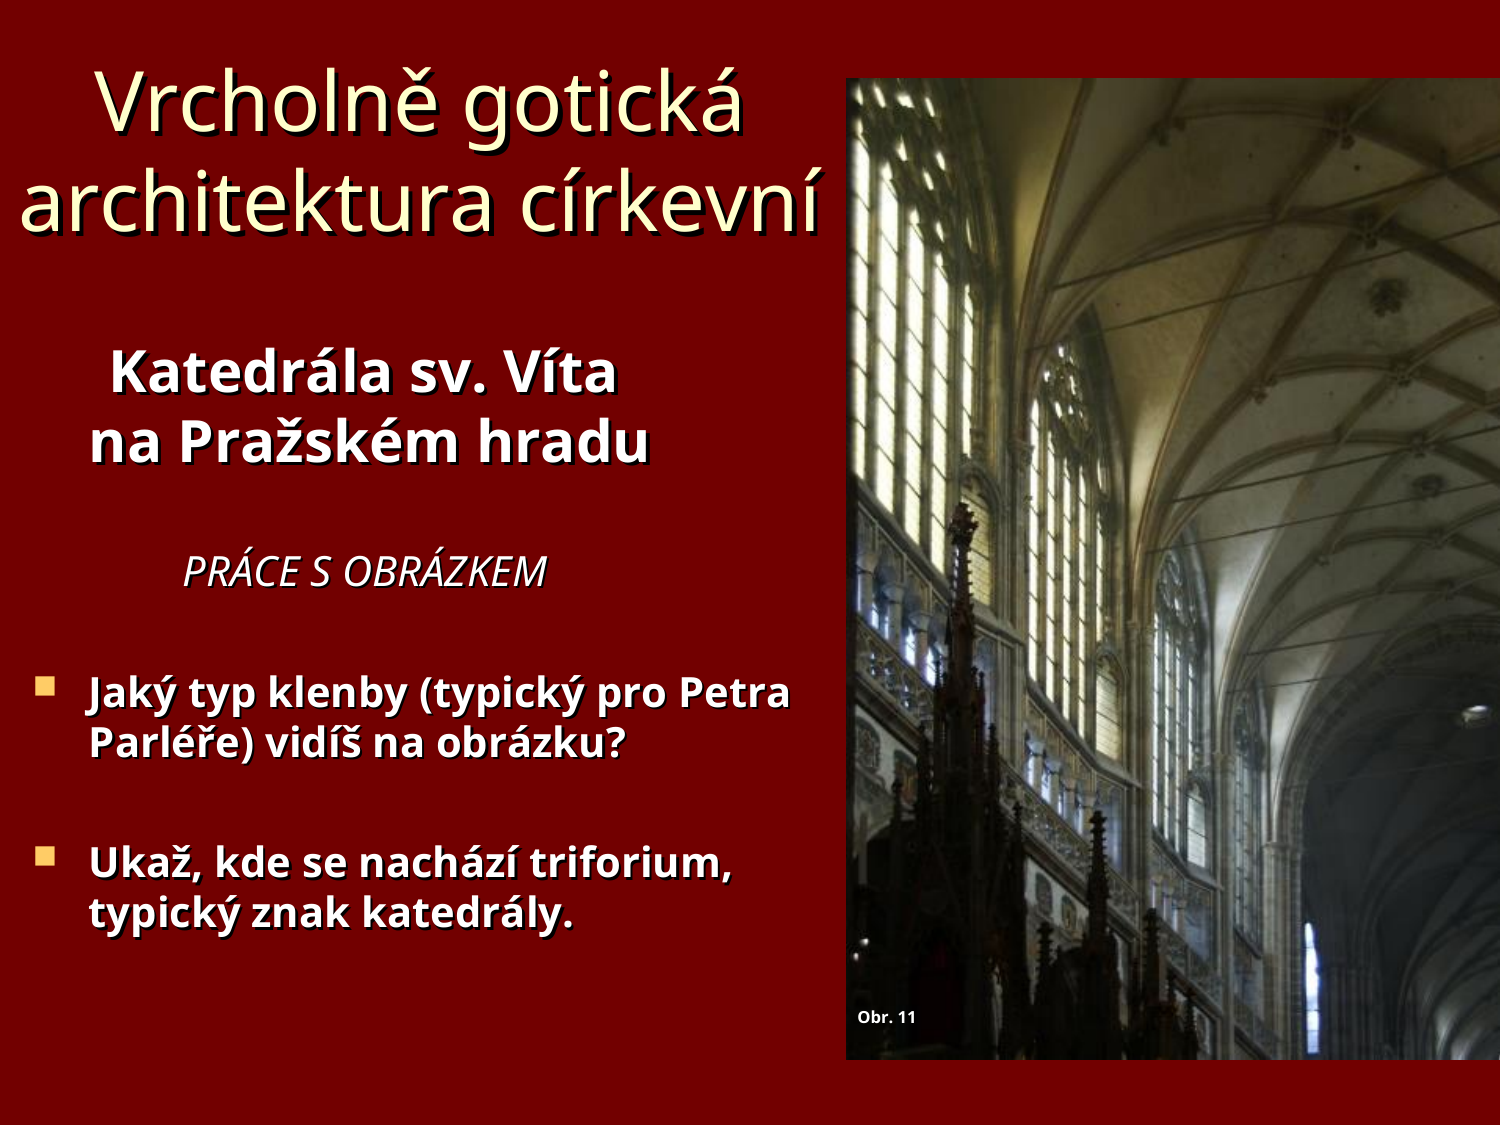

# Vrcholně gotická architektura církevní
 Katedrála sv. Víta na Pražském hradu
		PRÁCE S OBRÁZKEM
Jaký typ klenby (typický pro Petra Parléře) vidíš na obrázku?
Ukaž, kde se nachází triforium, typický znak katedrály.
Obr. 11